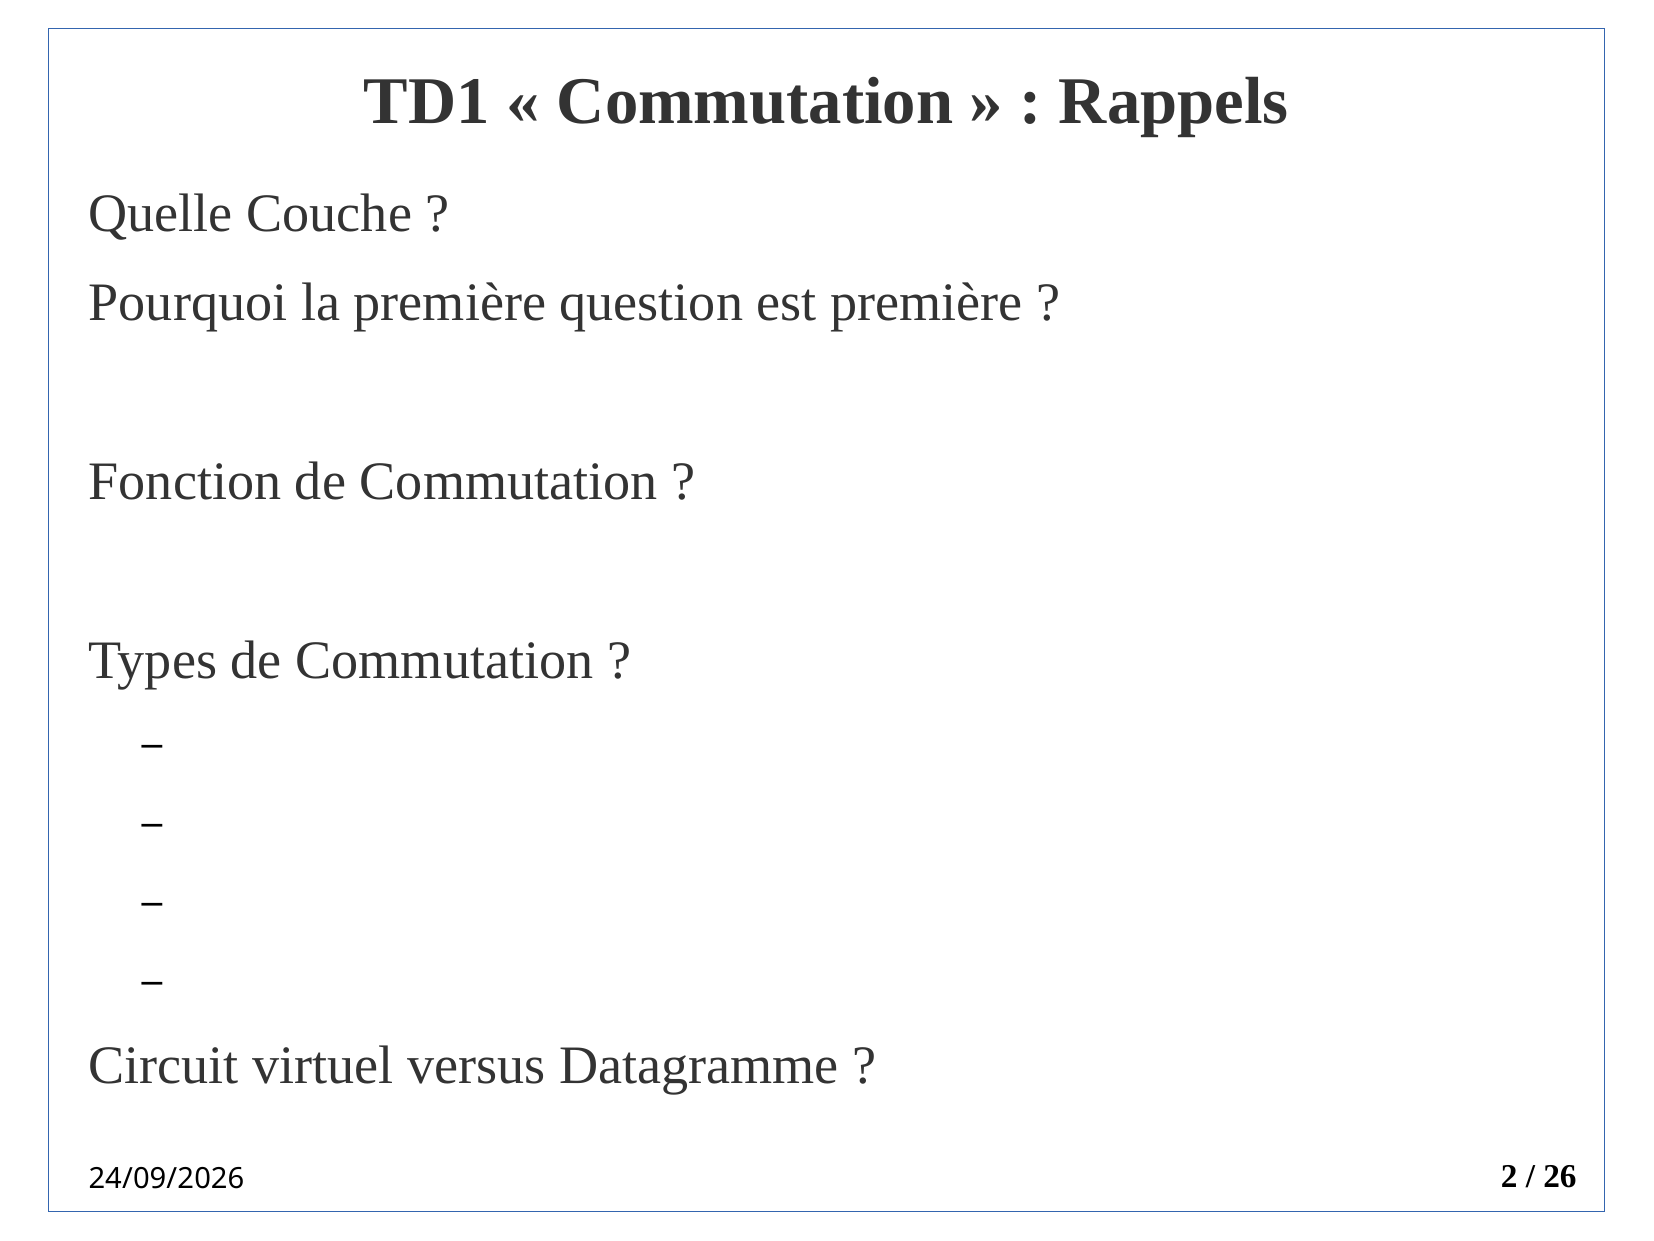

# TD1 « Commutation » : Rappels
Quelle Couche ?
Pourquoi la première question est première ?
Fonction de Commutation ?
Types de Commutation ?
Circuit virtuel versus Datagramme ?
2